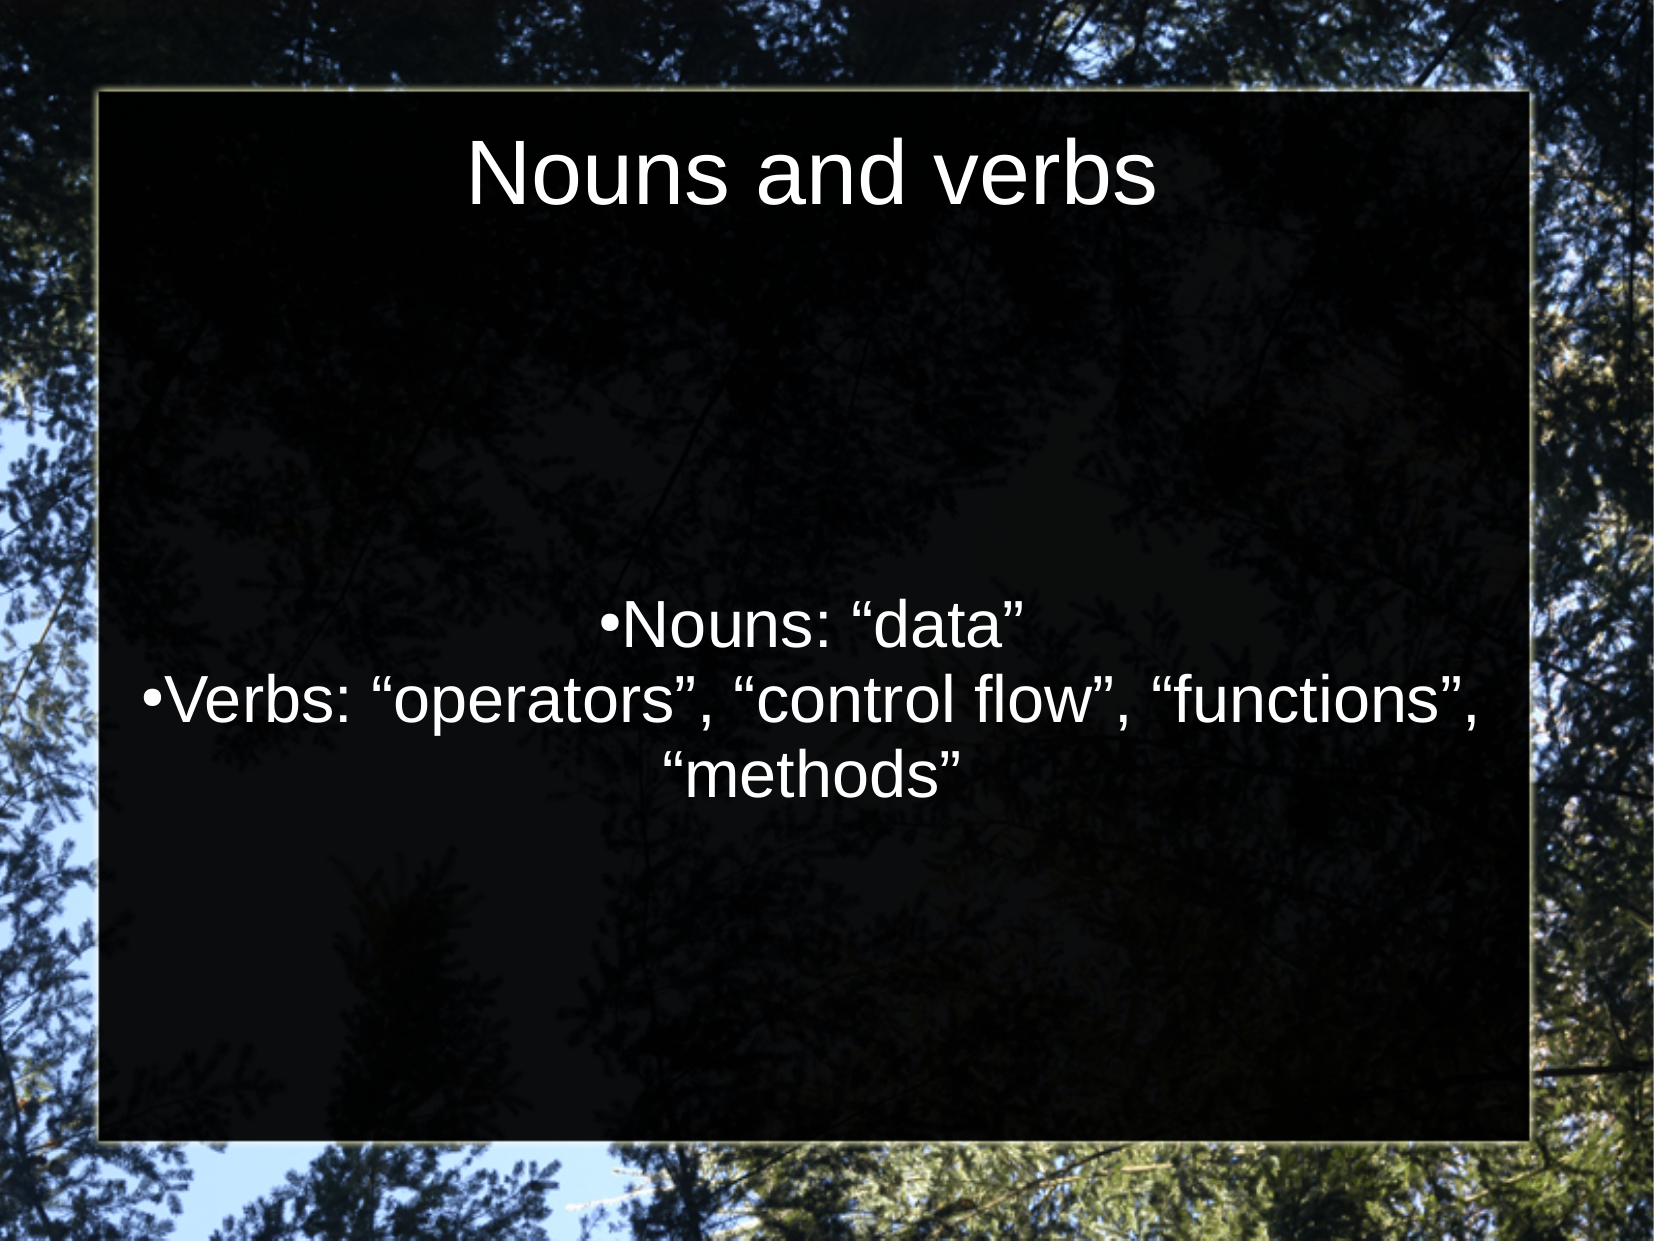

# Nouns and verbs
Nouns: “data”
Verbs: “operators”, “control flow”, “functions”, “methods”